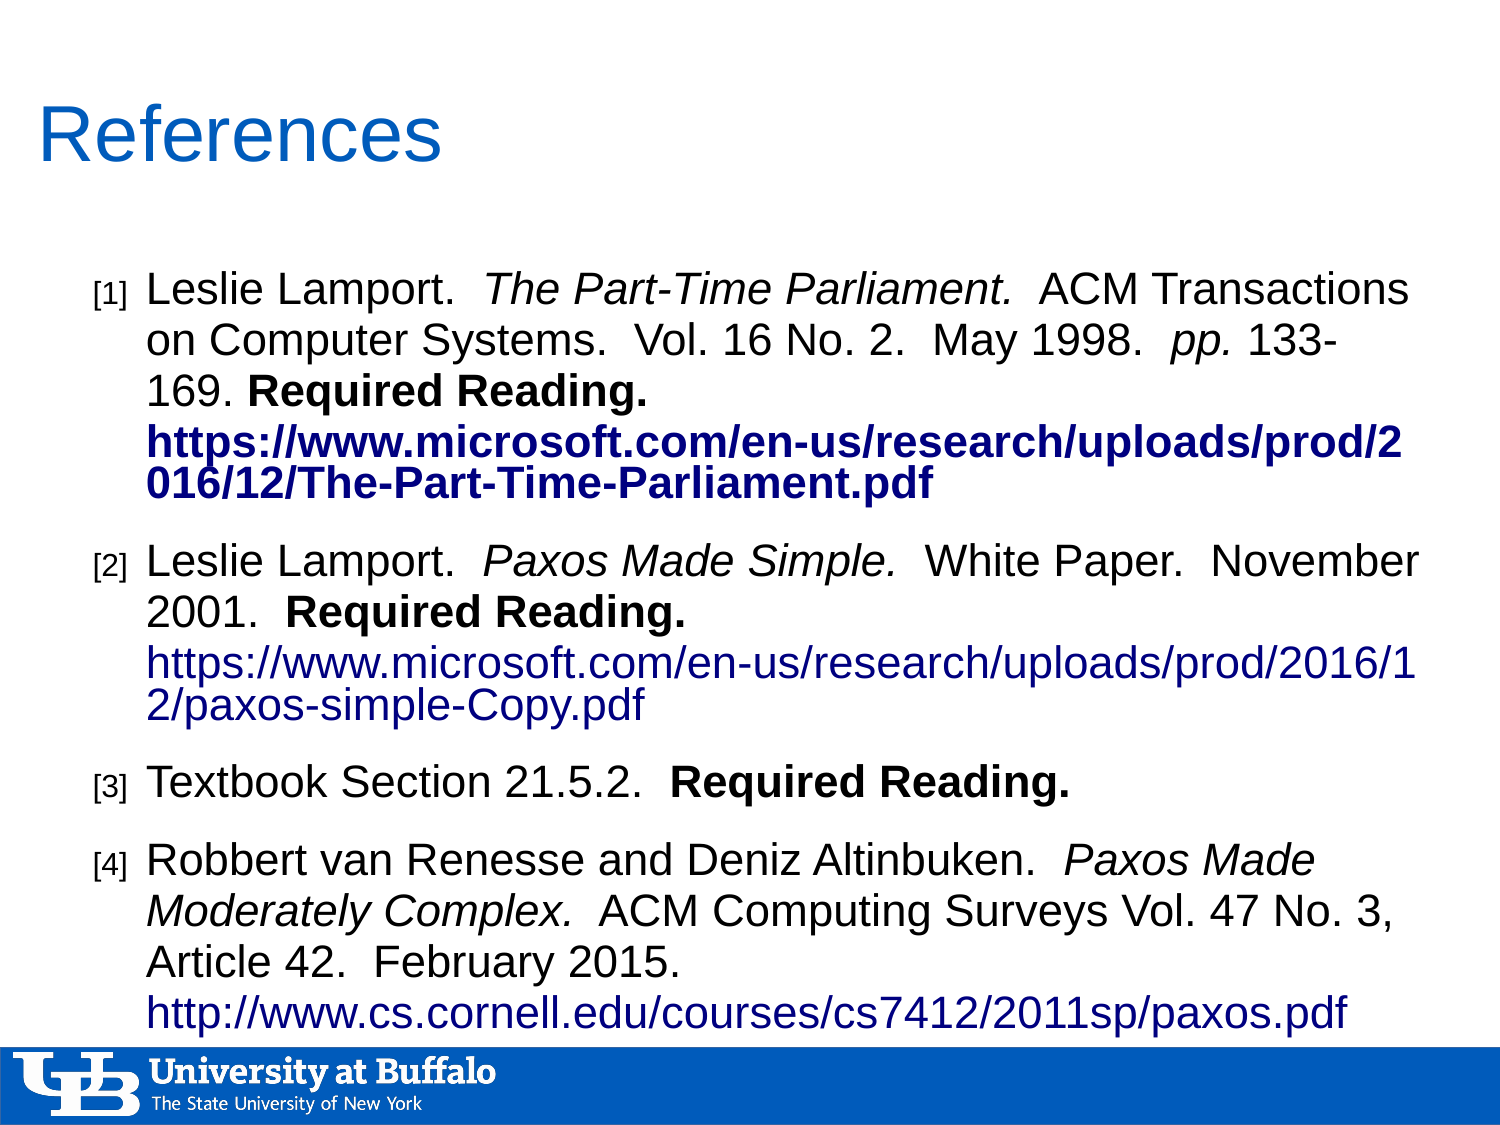

# References
Leslie Lamport. The Part-Time Parliament. ACM Transactions on Computer Systems. Vol. 16 No. 2. May 1998. pp. 133-169. Required Reading.
https://www.microsoft.com/en-us/research/uploads/prod/2016/12/The-Part-Time-Parliament.pdf
Leslie Lamport. Paxos Made Simple. White Paper. November 2001. Required Reading.
https://www.microsoft.com/en-us/research/uploads/prod/2016/12/paxos-simple-Copy.pdf
Textbook Section 21.5.2. Required Reading.
Robbert van Renesse and Deniz Altinbuken. Paxos Made Moderately Complex. ACM Computing Surveys Vol. 47 No. 3, Article 42. February 2015.
http://www.cs.cornell.edu/courses/cs7412/2011sp/paxos.pdf